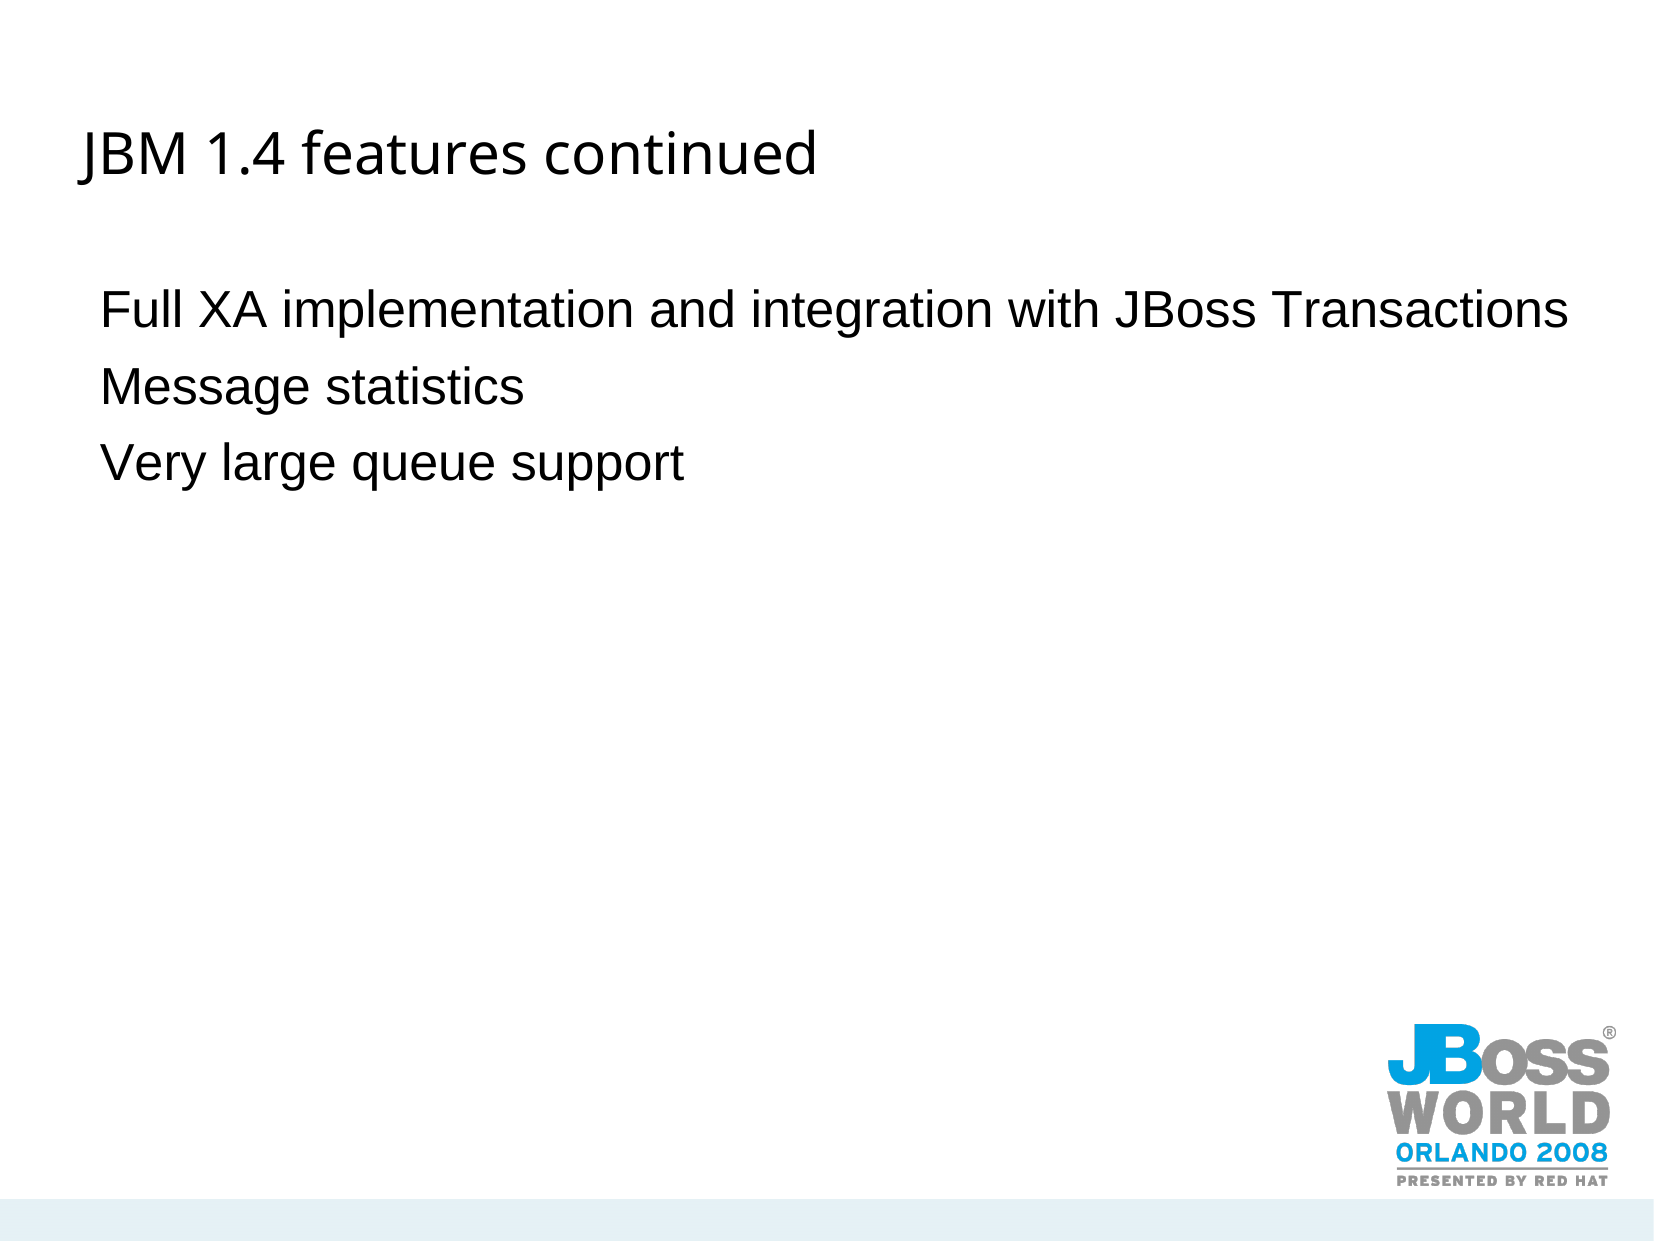

# JBM 1.4 features continued
Full XA implementation and integration with JBoss Transactions
Message statistics
Very large queue support